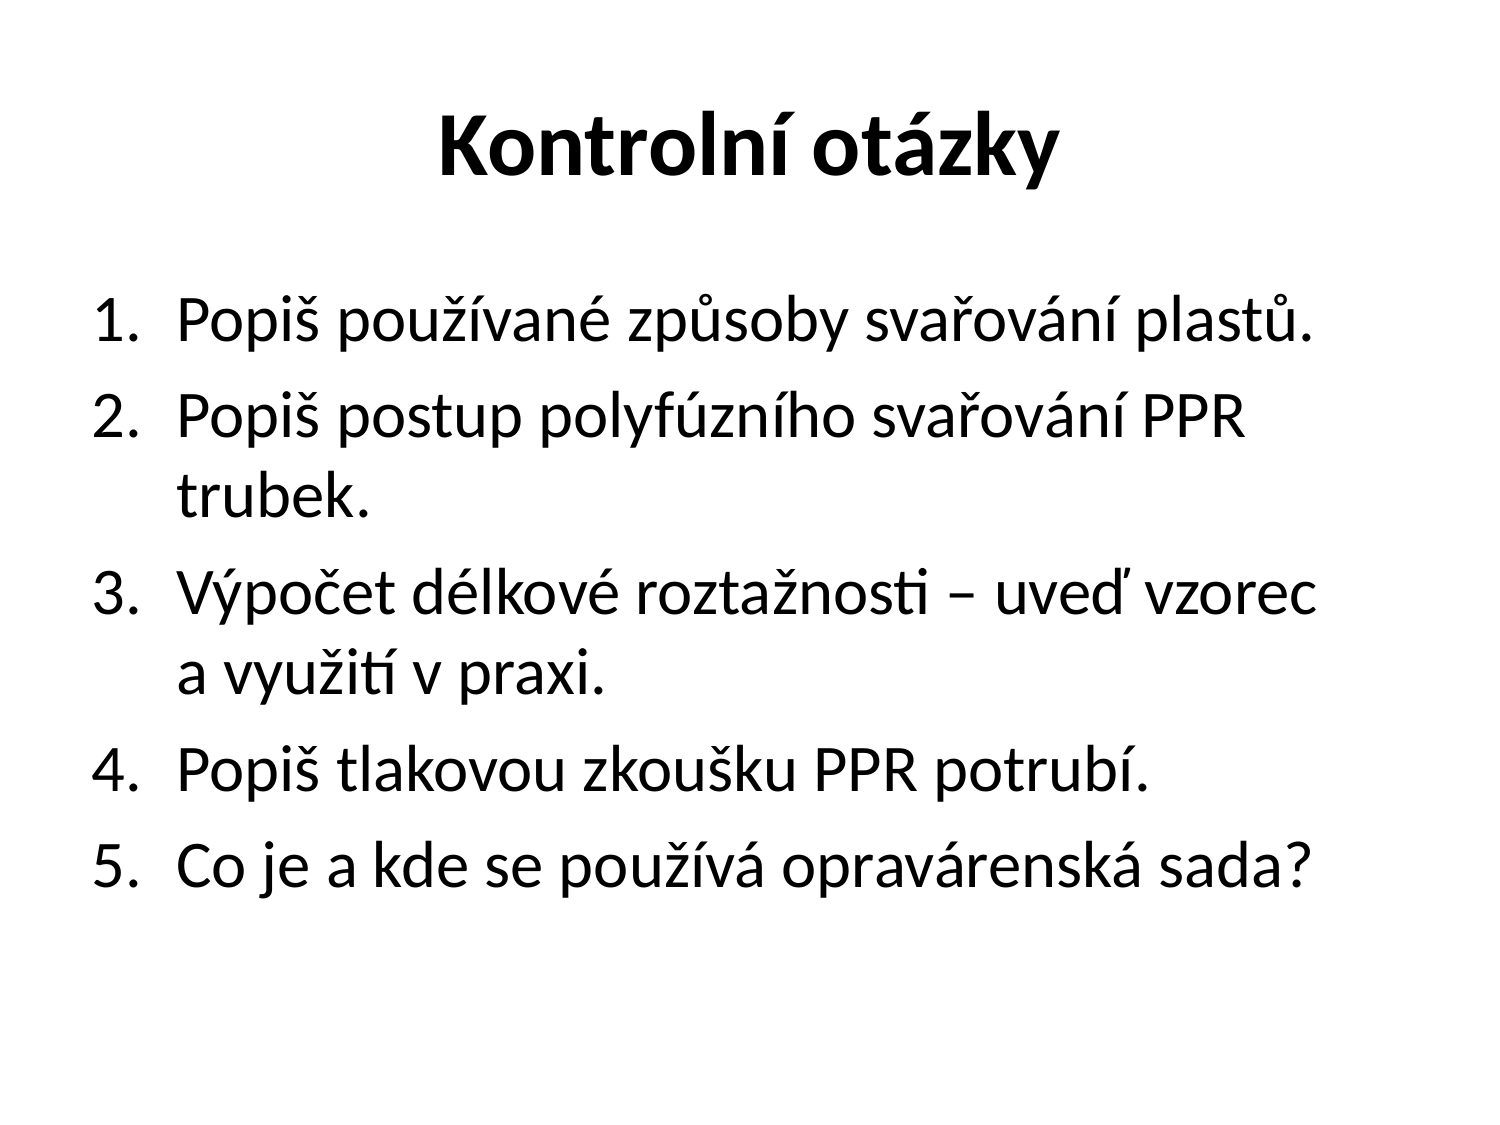

# Kontrolní otázky
Popiš používané způsoby svařování plastů.
Popiš postup polyfúzního svařování PPR trubek.
Výpočet délkové roztažnosti – uveď vzorec
a využití v praxi.
Popiš tlakovou zkoušku PPR potrubí.
Co je a kde se používá opravárenská sada?